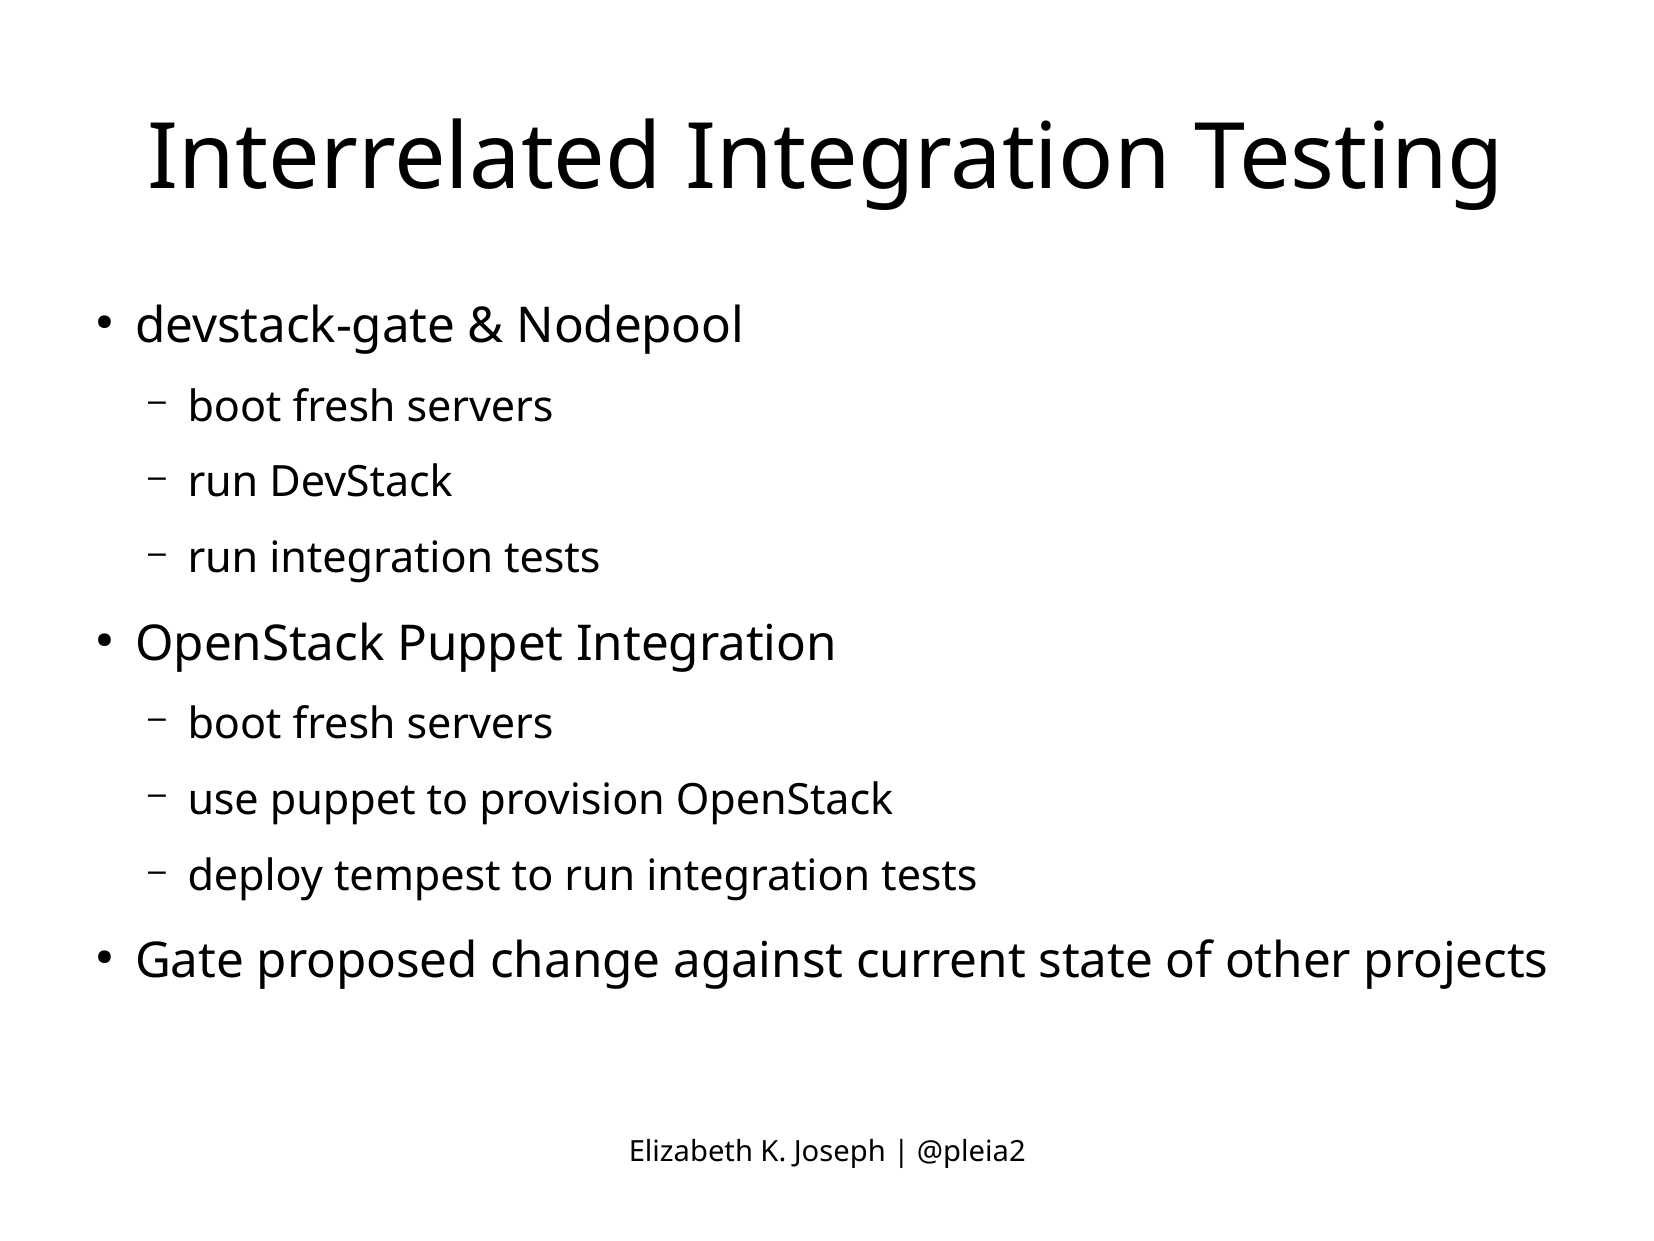

# Interrelated Integration Testing
devstack-gate & Nodepool
boot fresh servers
run DevStack
run integration tests
OpenStack Puppet Integration
boot fresh servers
use puppet to provision OpenStack
deploy tempest to run integration tests
Gate proposed change against current state of other projects
Elizabeth K. Joseph | @pleia2